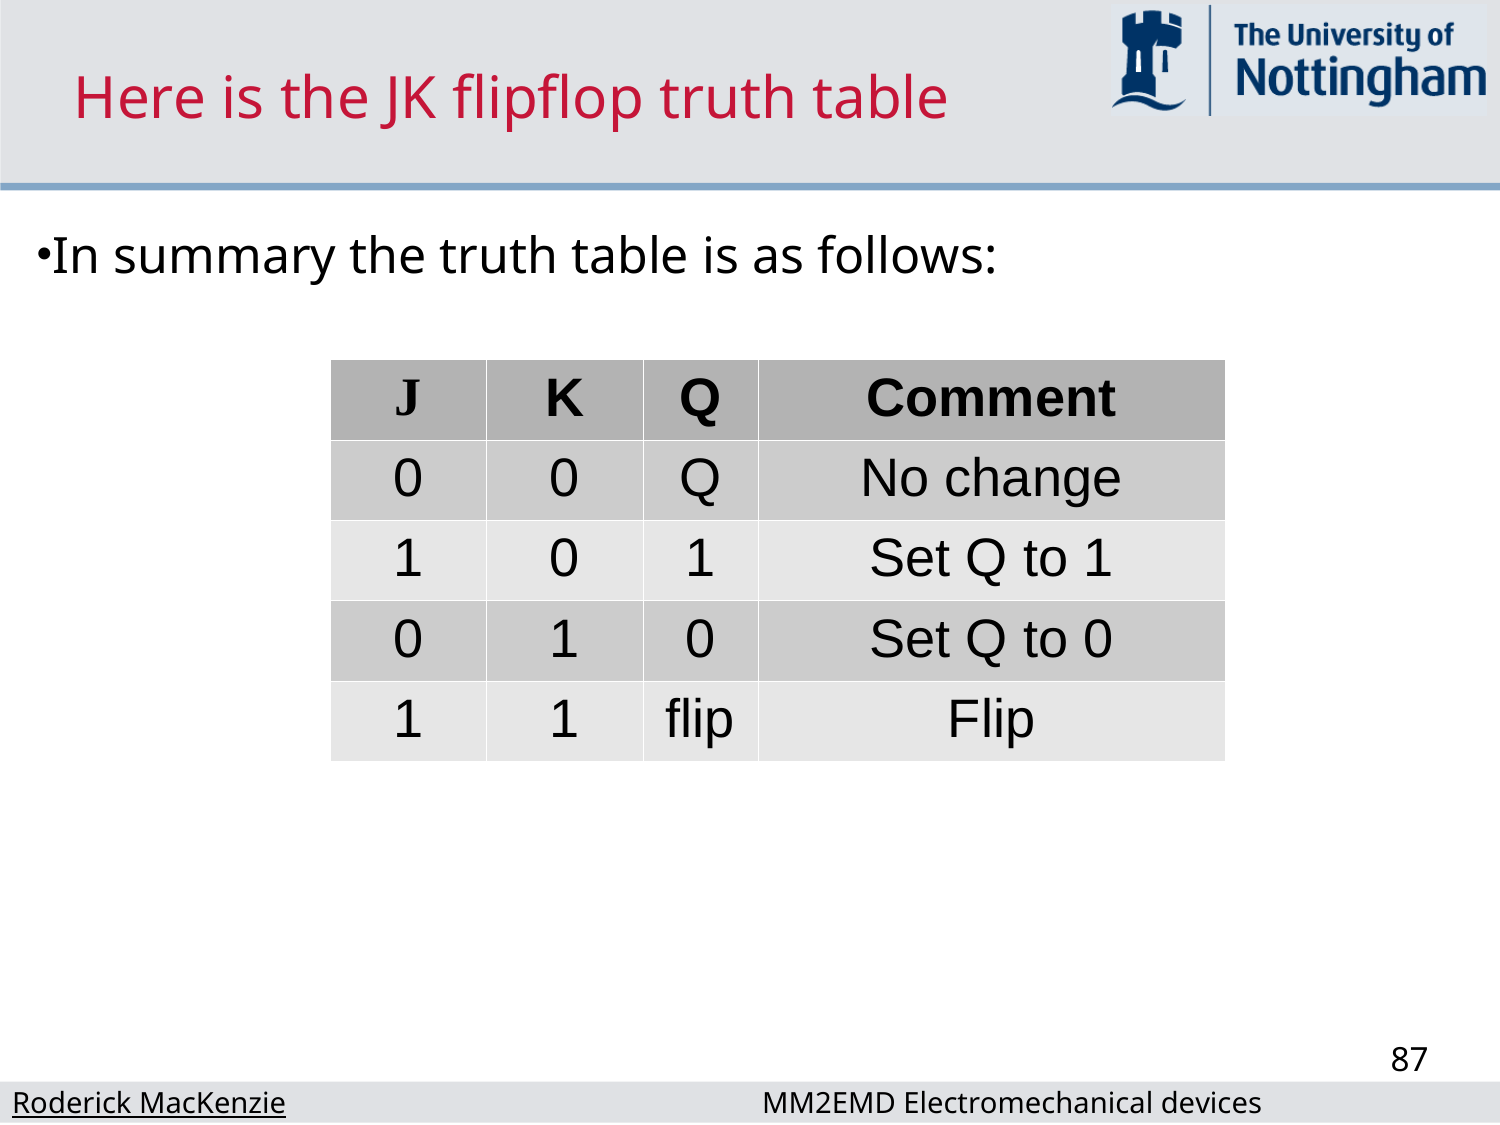

# Here is the JK flipflop truth table
In summary the truth table is as follows:
| J | K | Q | Comment |
| --- | --- | --- | --- |
| 0 | 0 | Q | No change |
| 1 | 0 | 1 | Set Q to 1 |
| 0 | 1 | 0 | Set Q to 0 |
| 1 | 1 | flip | Flip |